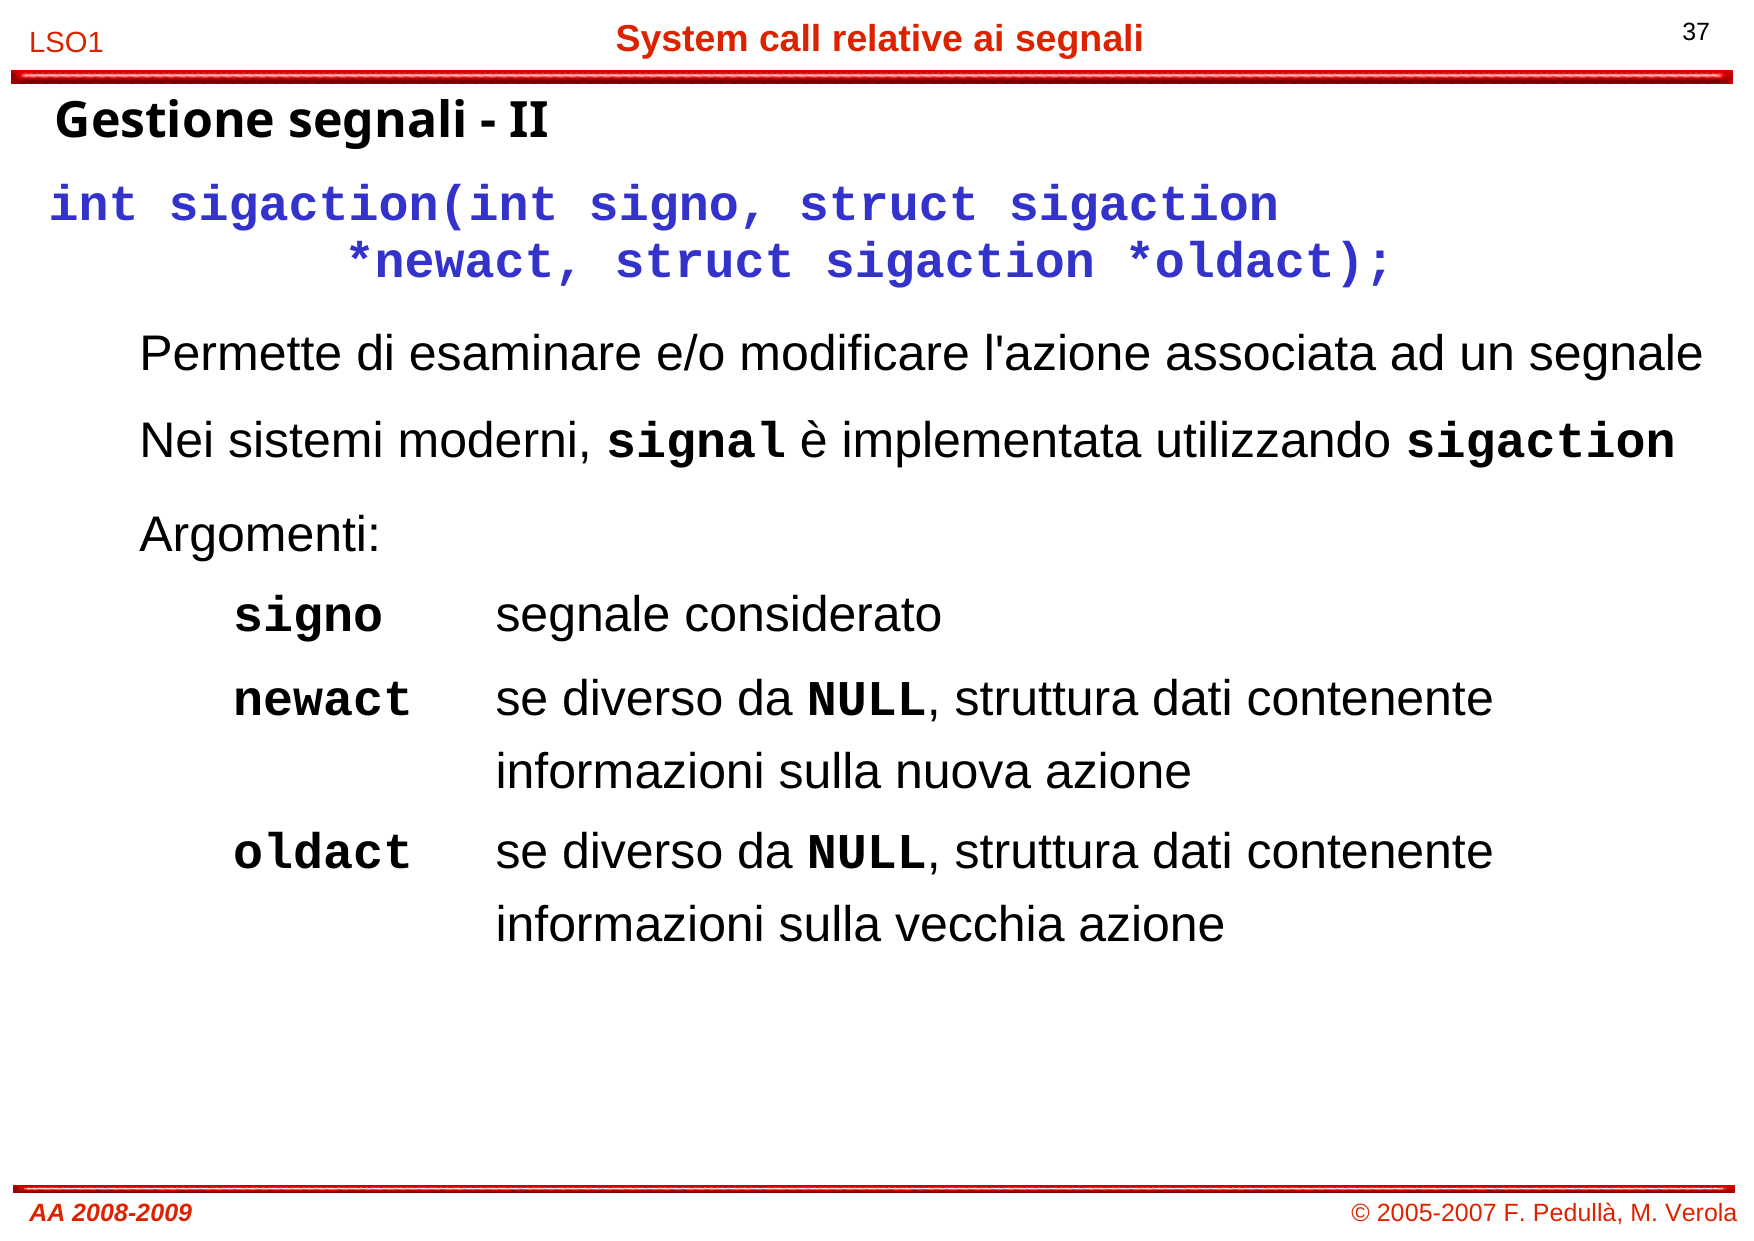

# Gestione segnali - II
int sigaction(int signo, struct sigaction
		*newact, struct sigaction *oldact);
Permette di esaminare e/o modificare l'azione associata ad un segnale
Nei sistemi moderni, signal è implementata utilizzando sigaction
Argomenti:
signo	segnale considerato
newact	se diverso da NULL, struttura dati contenente
		informazioni sulla nuova azione
oldact	se diverso da NULL, struttura dati contenente
		informazioni sulla vecchia azione